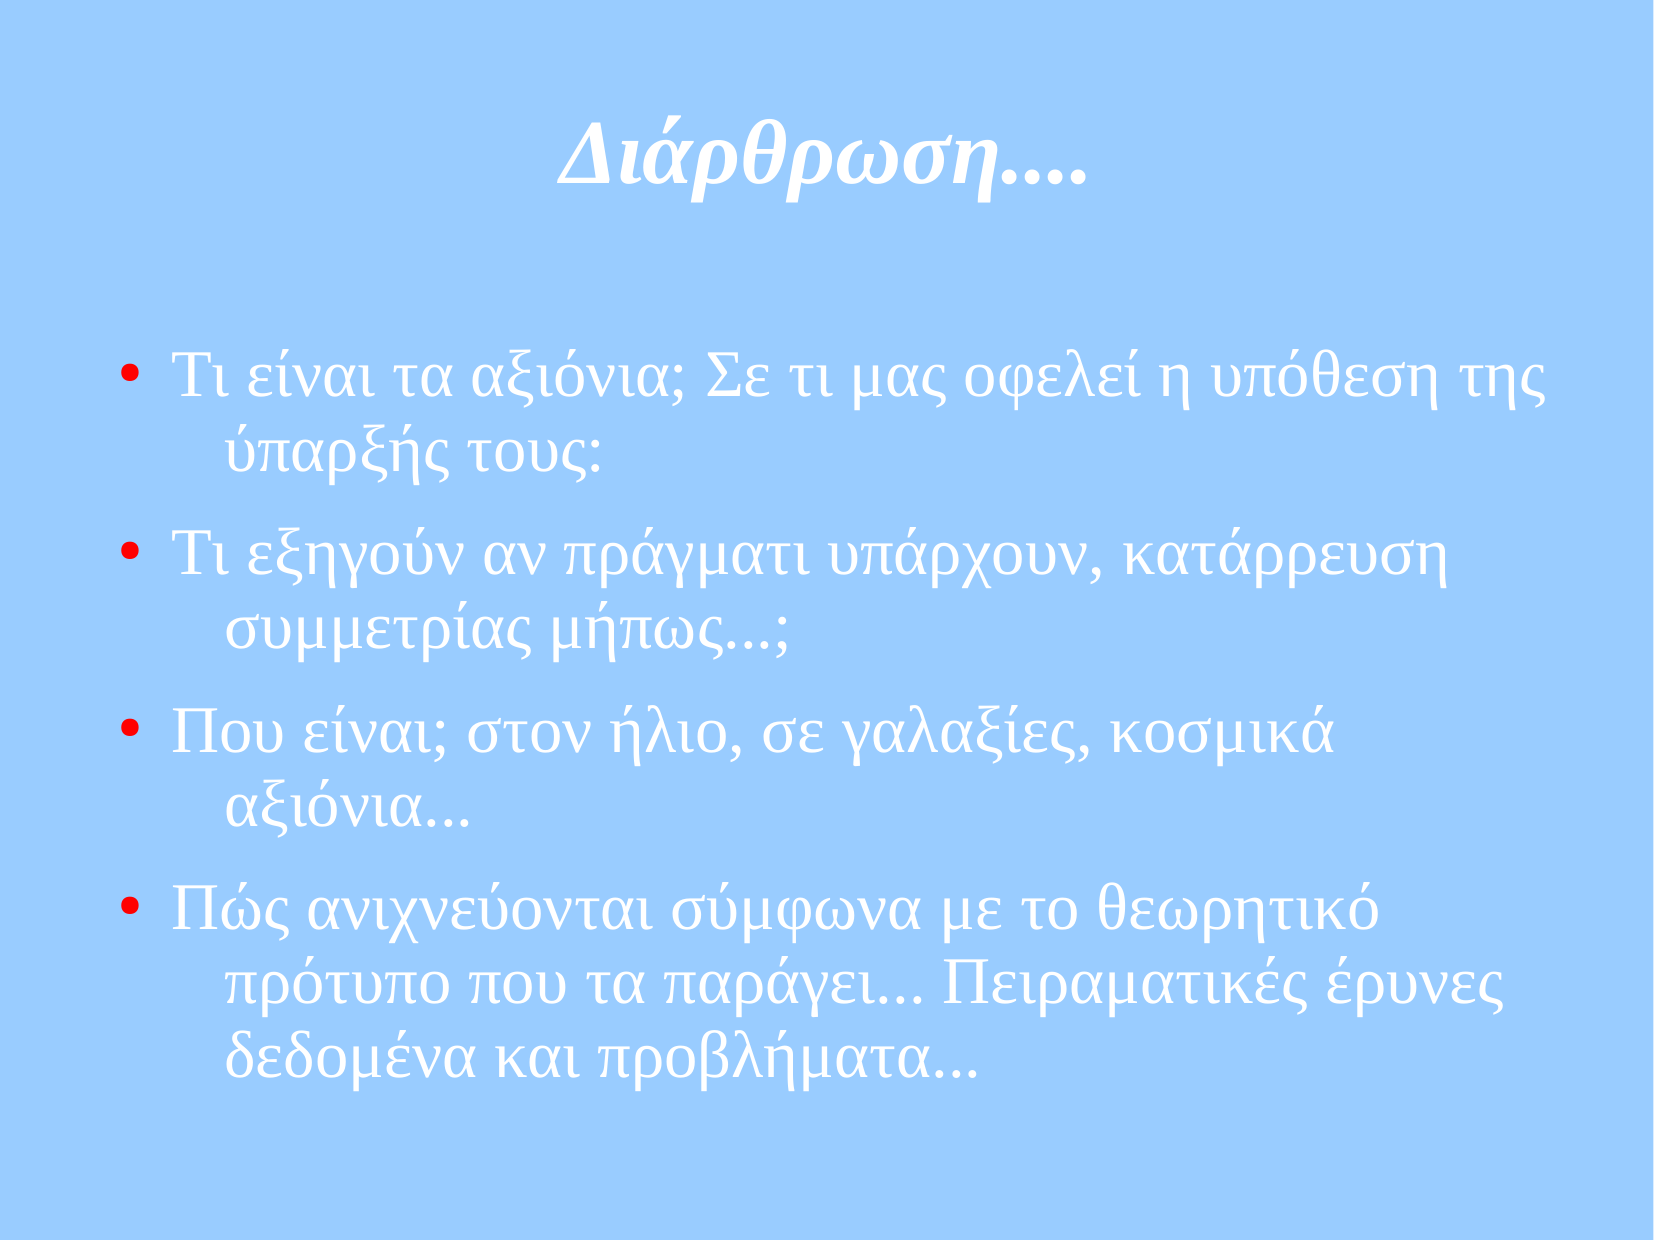

# Διάρθρωση....
Τι είναι τα αξιόνια; Σε τι μας οφελεί η υπόθεση της ύπαρξής τους:
Τι εξηγούν αν πράγματι υπάρχουν, κατάρρευση συμμετρίας μήπως...;
Που είναι; στον ήλιο, σε γαλαξίες, κοσμικά αξιόνια...
Πώς ανιχνεύονται σύμφωνα με το θεωρητικό πρότυπο που τα παράγει... Πειραματικές έρυνες δεδομένα και προβλήματα...